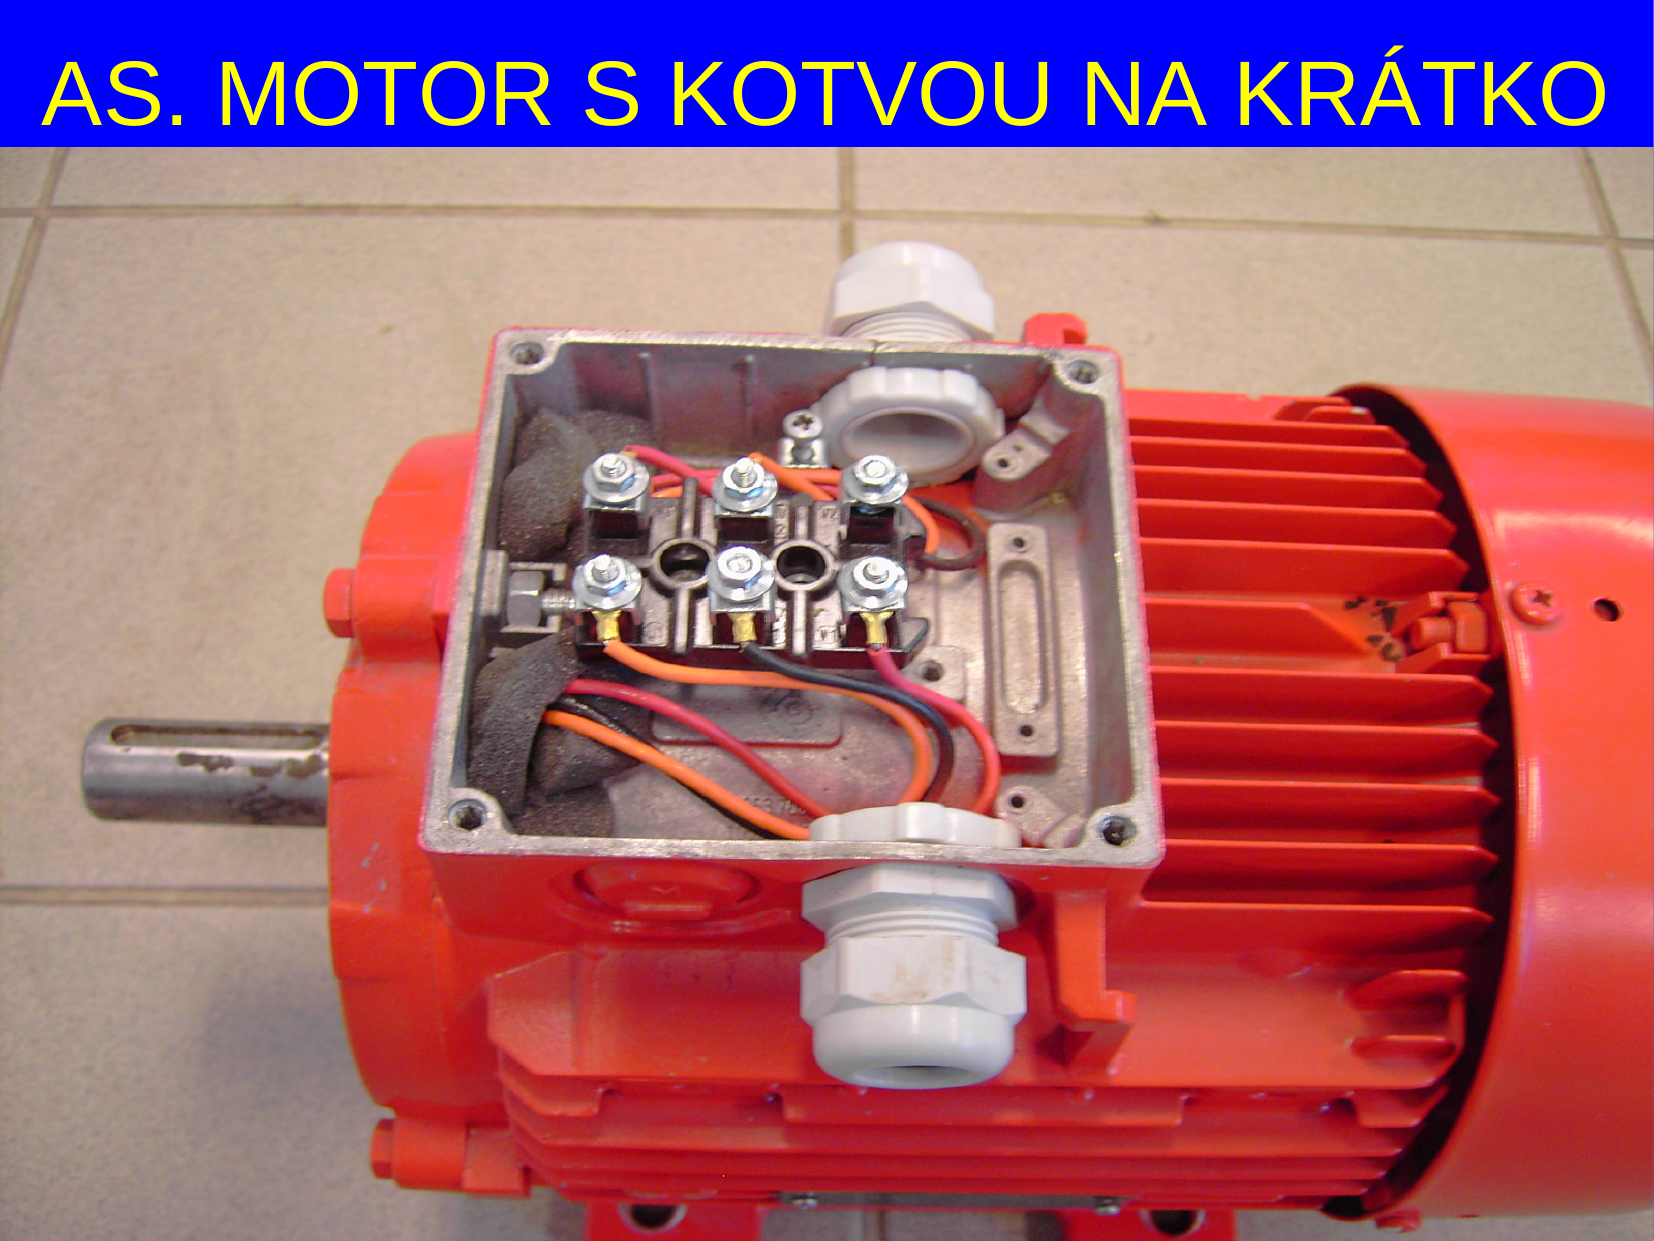

# AS. MOTOR S KOTVOU NA KRÁTKO